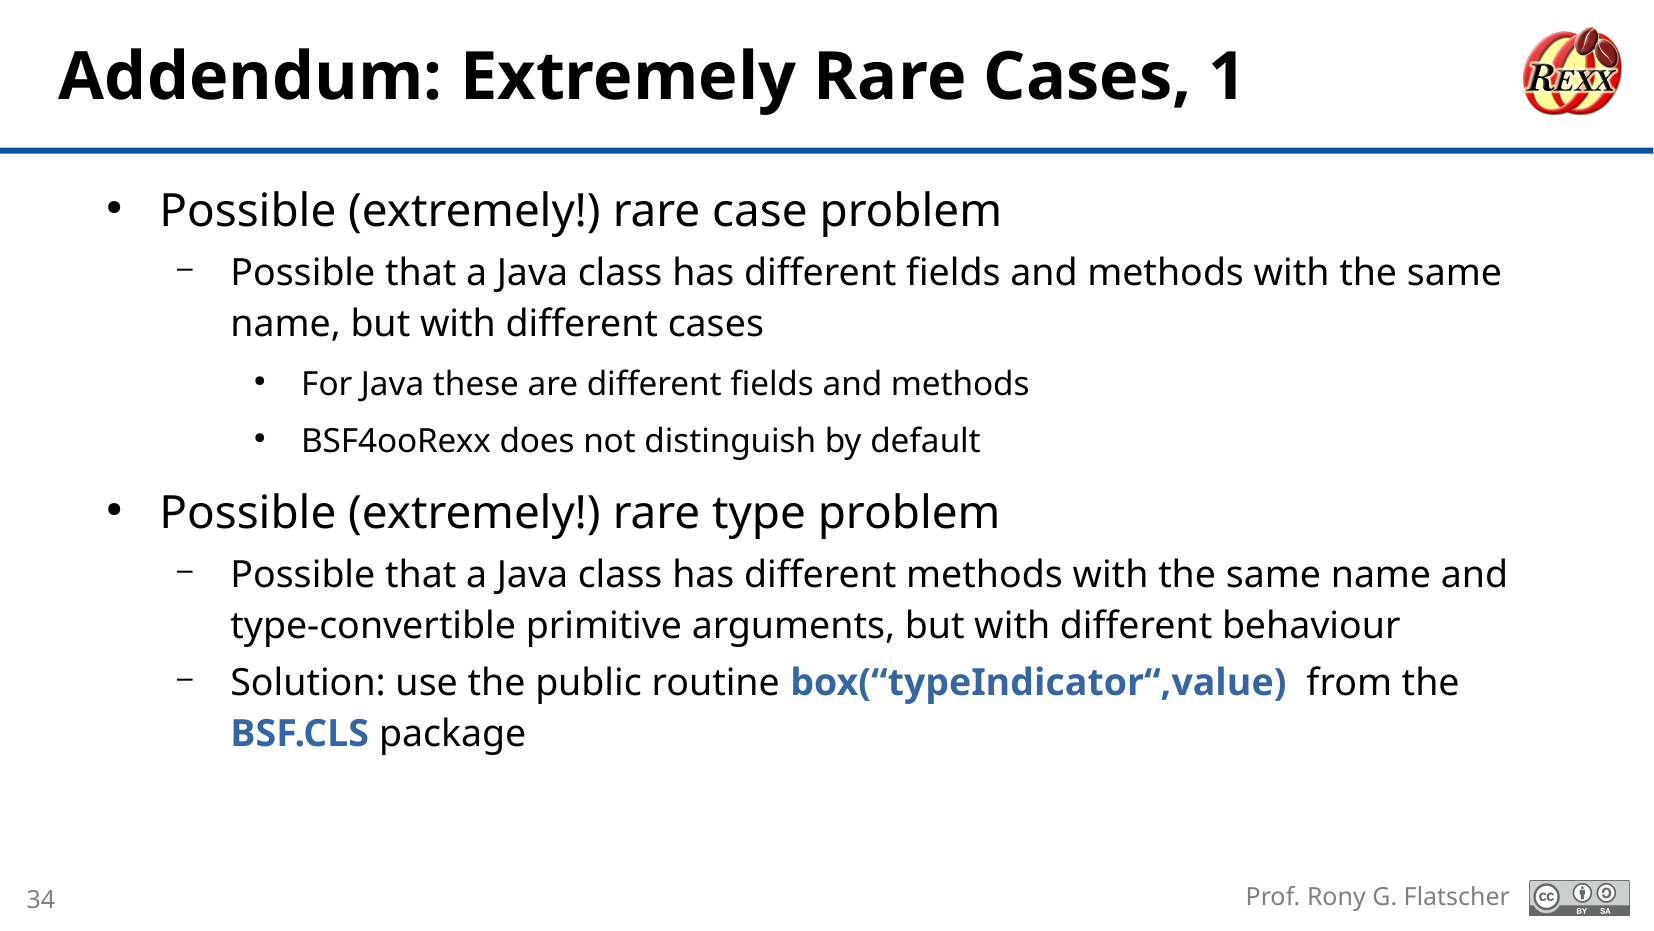

# Addendum: Extremely Rare Cases, 1
Possible (extremely!) rare case problem
Possible that a Java class has different fields and methods with the same name, but with different cases
For Java these are different fields and methods
BSF4ooRexx does not distinguish by default
Possible (extremely!) rare type problem
Possible that a Java class has different methods with the same name and type-convertible primitive arguments, but with different behaviour
Solution: use the public routine box(“typeIndicator“,value) from the BSF.CLS package